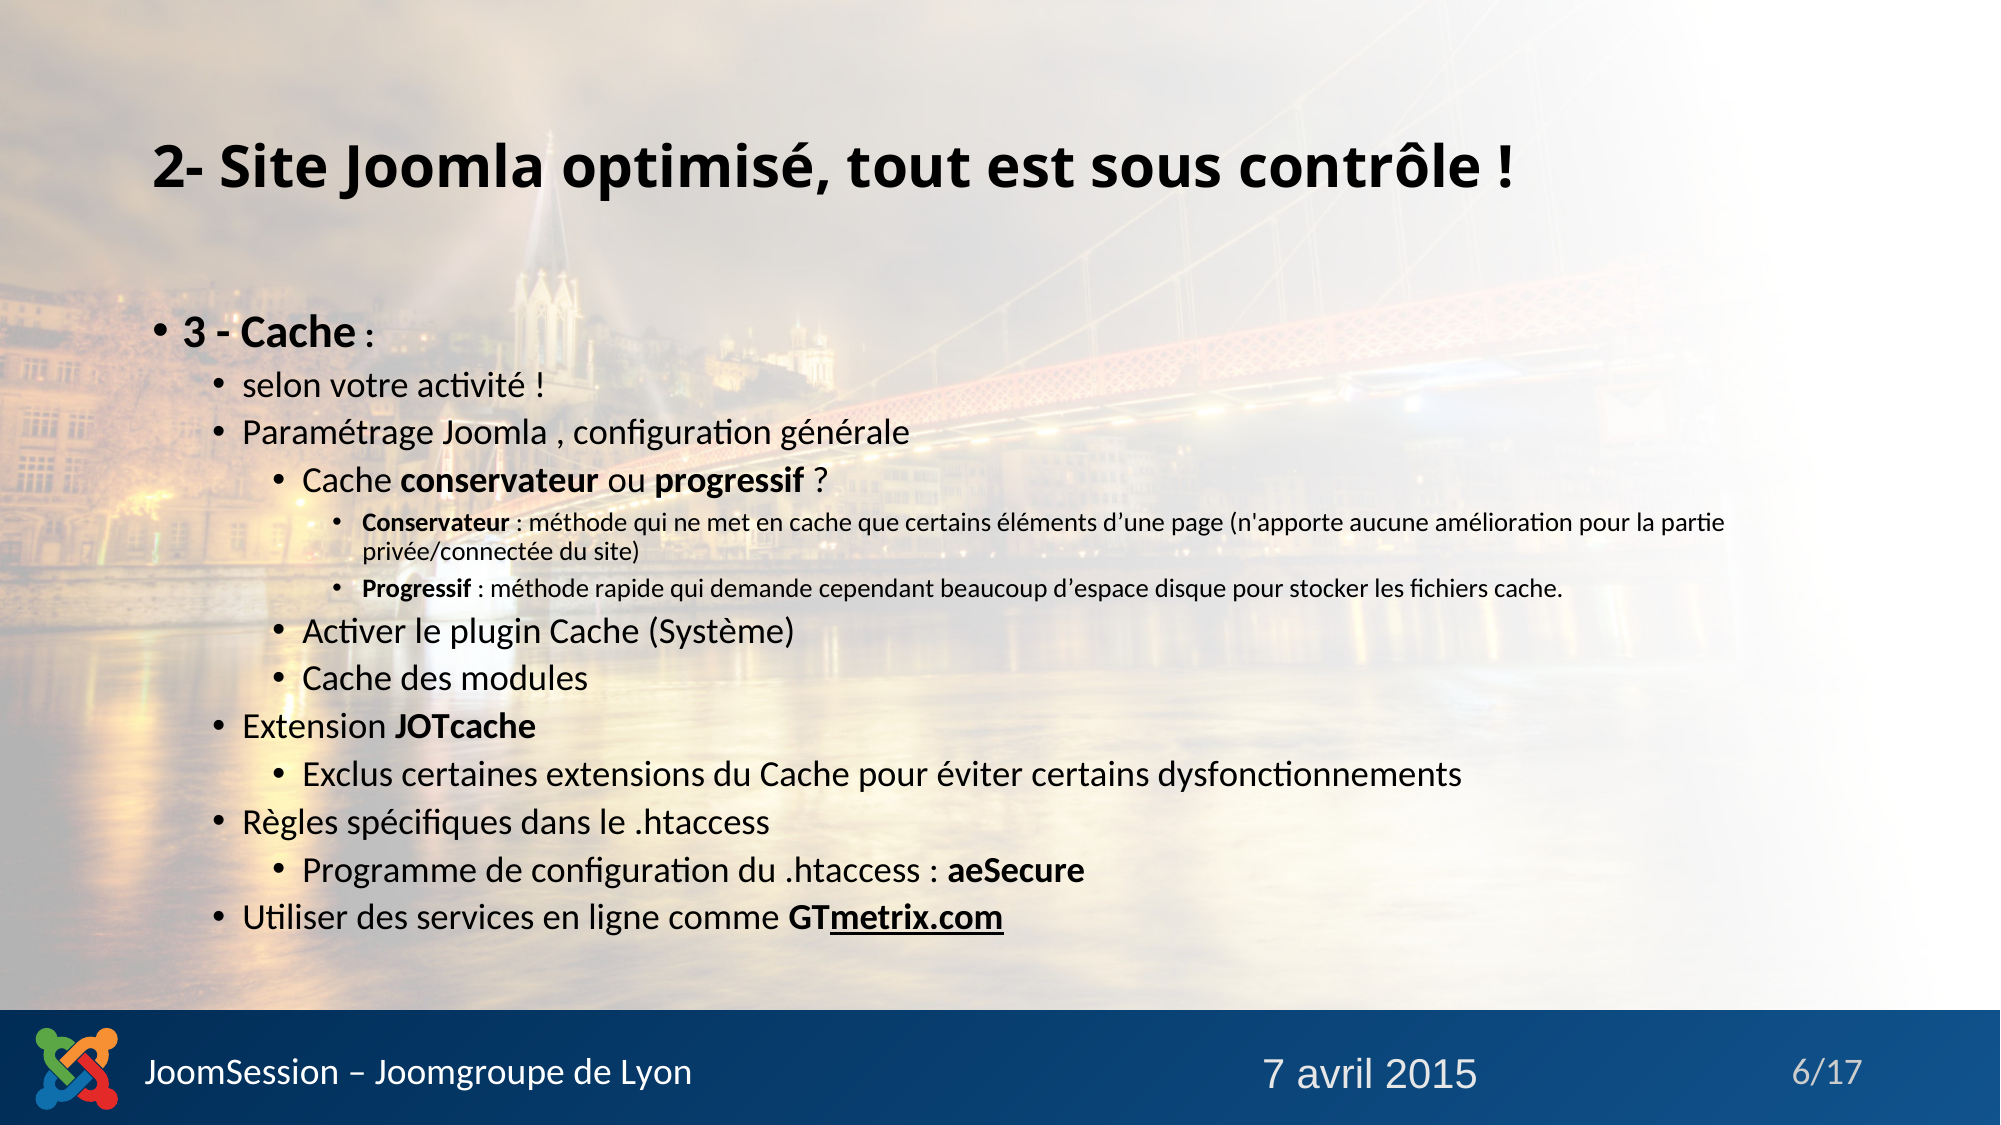

# 2- Site Joomla optimisé, tout est sous contrôle !
3 - Cache :
selon votre activité !
Paramétrage Joomla , configuration générale
Cache conservateur ou progressif ?
Conservateur : méthode qui ne met en cache que certains éléments d’une page (n'apporte aucune amélioration pour la partie privée/connectée du site)
Progressif : méthode rapide qui demande cependant beaucoup d’espace disque pour stocker les fichiers cache.
Activer le plugin Cache (Système)
Cache des modules
Extension JOTcache
Exclus certaines extensions du Cache pour éviter certains dysfonctionnements
Règles spécifiques dans le .htaccess
Programme de configuration du .htaccess : aeSecure
Utiliser des services en ligne comme GTmetrix.com
6